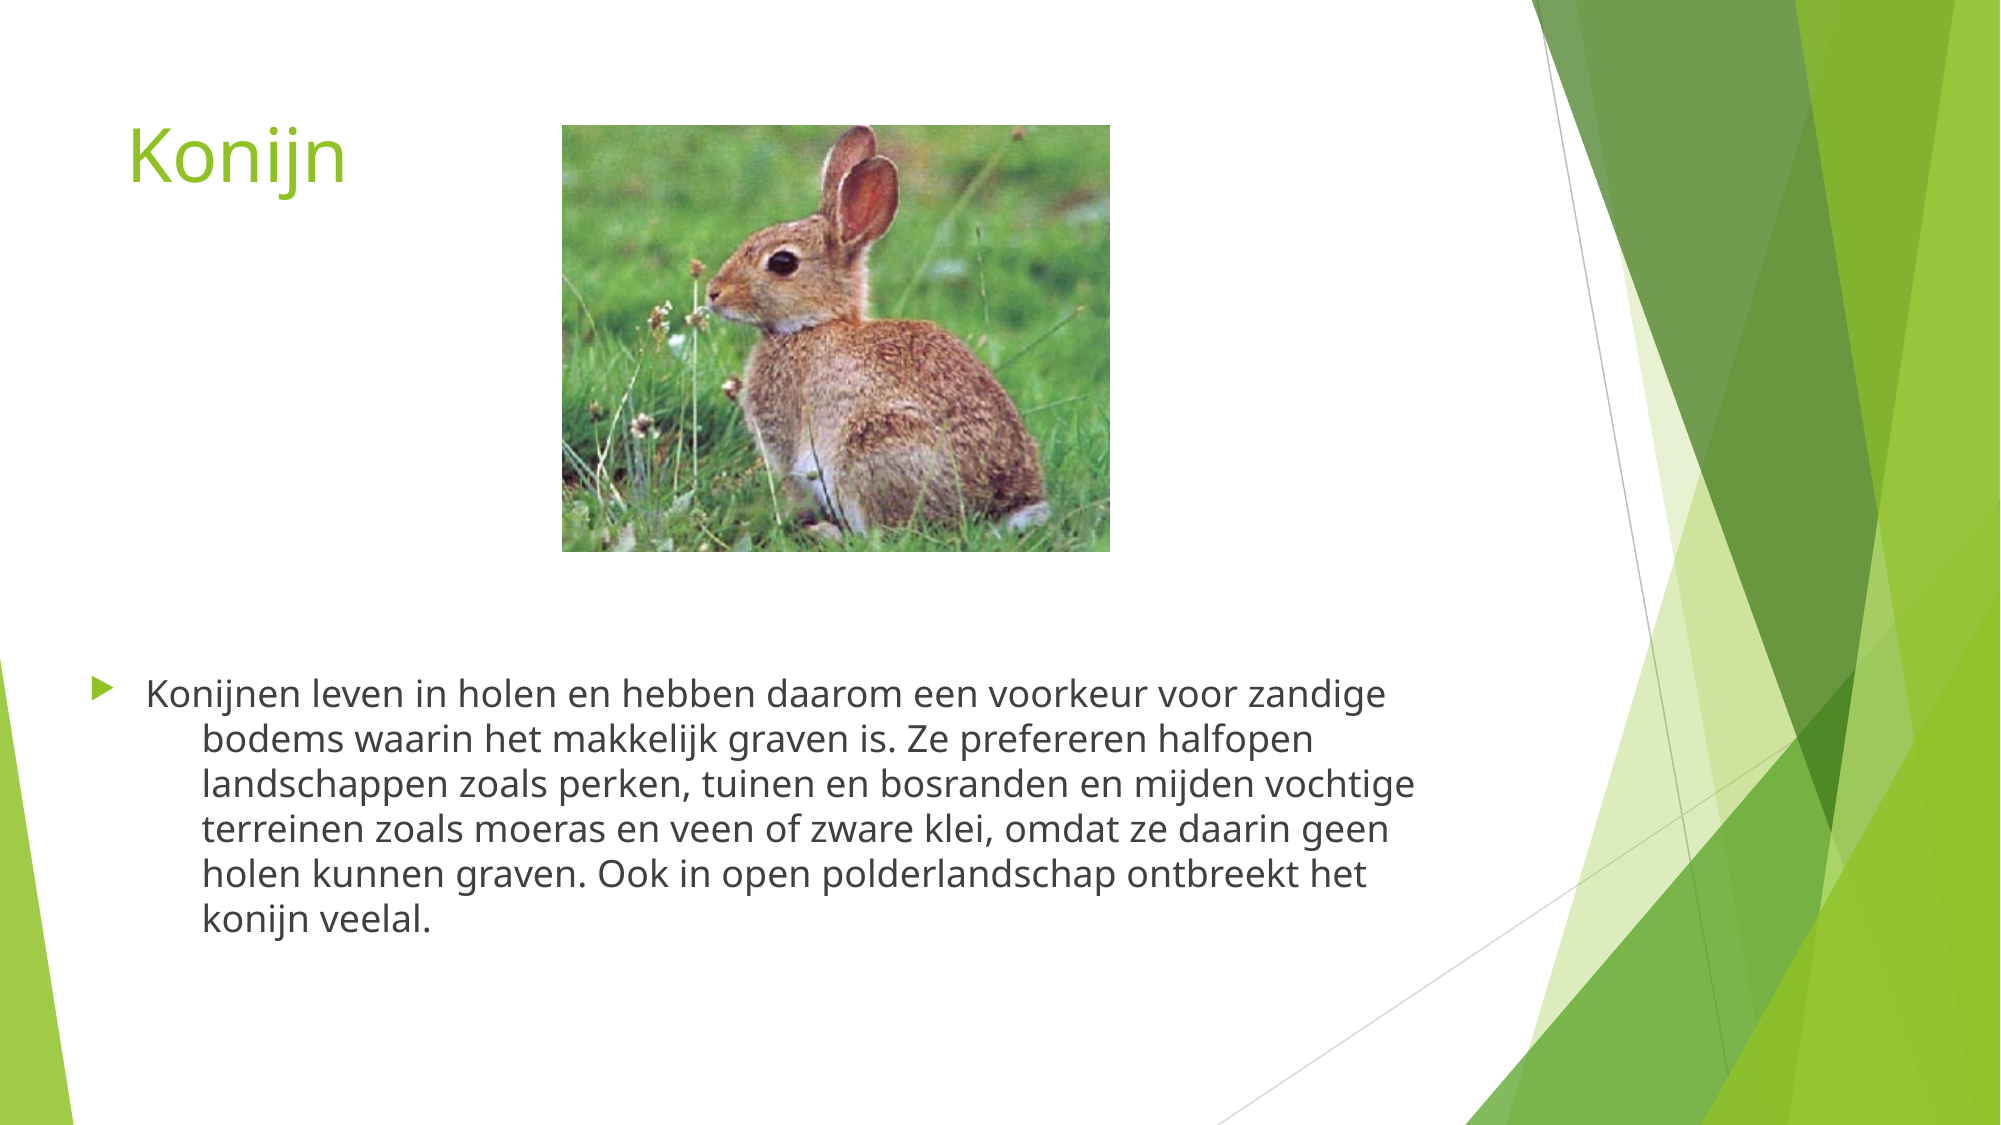

# Konijn
Konijnen leven in holen en hebben daarom een voorkeur voor zandige bodems waarin het makkelijk graven is. Ze prefereren halfopen landschappen zoals perken, tuinen en bosranden en mijden vochtige terreinen zoals moeras en veen of zware klei, omdat ze daarin geen holen kunnen graven. Ook in open polderlandschap ontbreekt het konijn veelal.